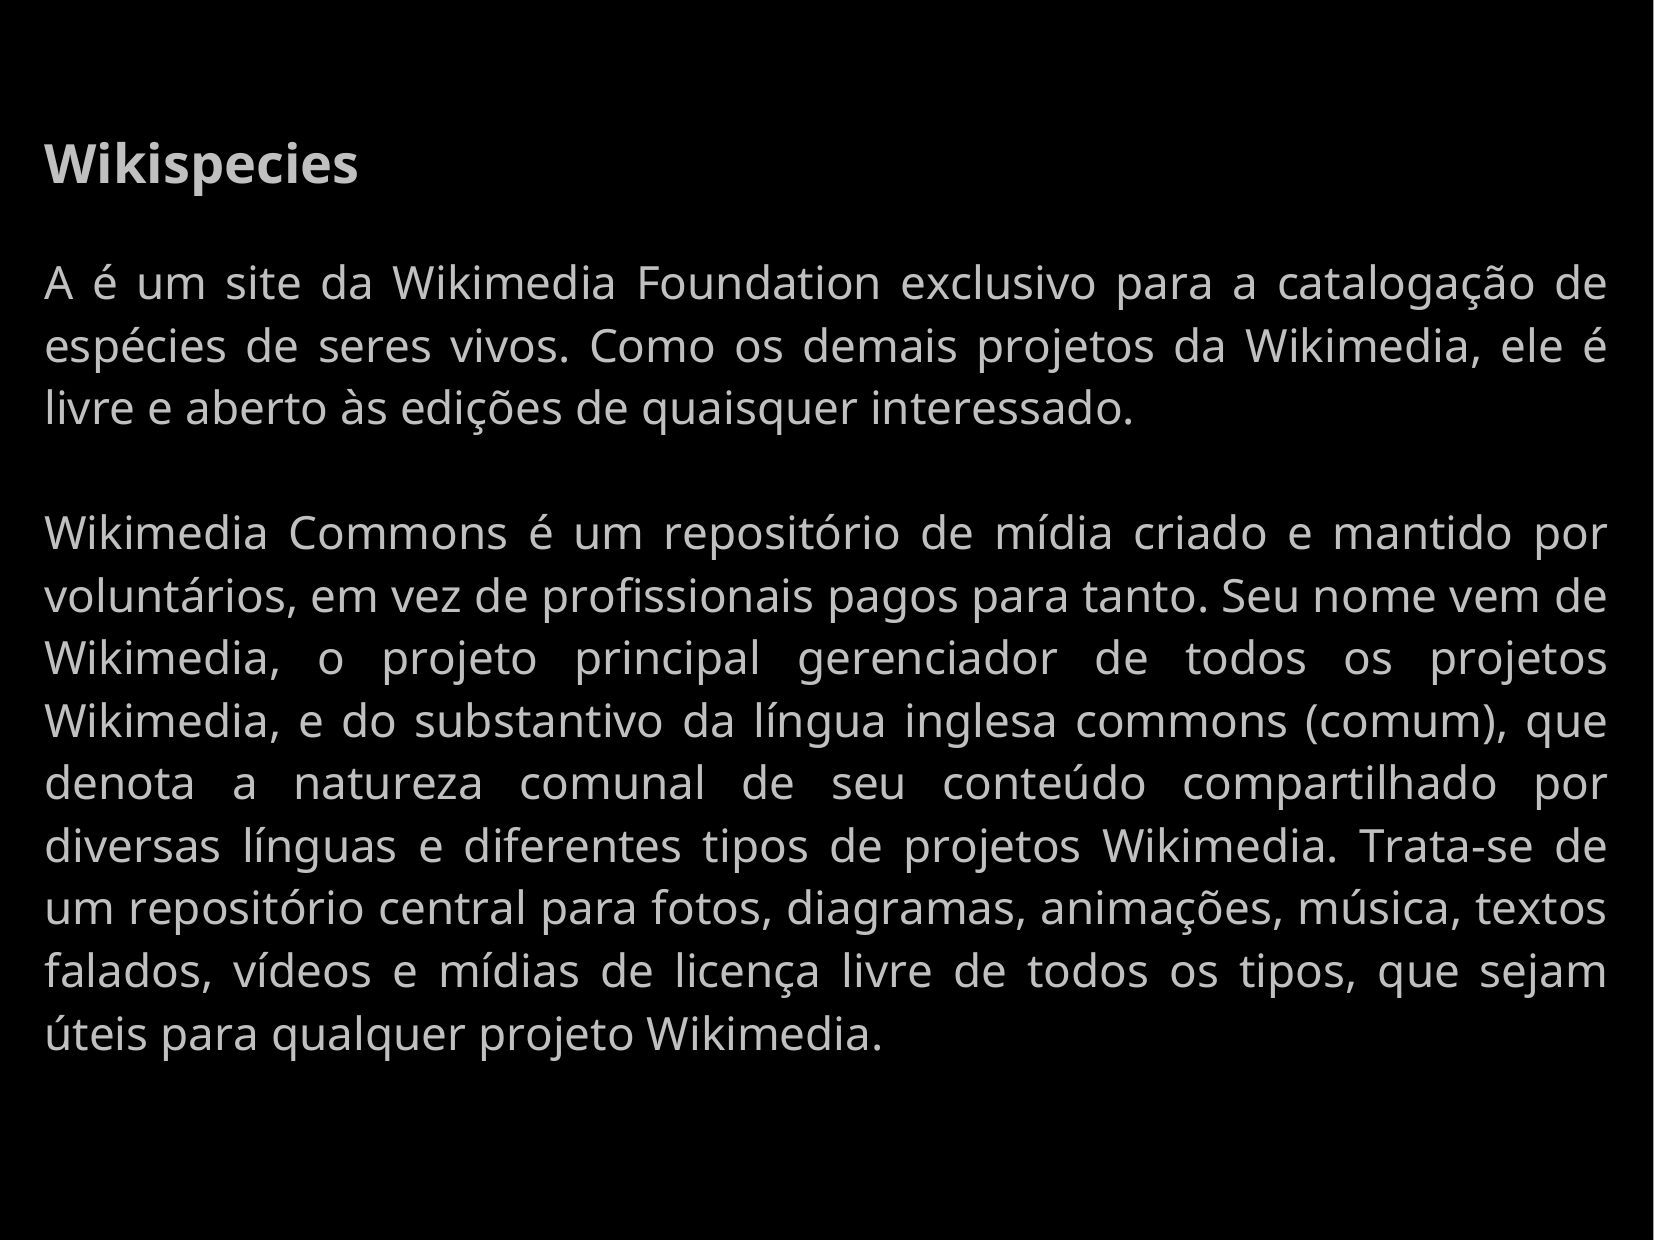

Wikispecies
A é um site da Wikimedia Foundation exclusivo para a catalogação de espécies de seres vivos. Como os demais projetos da Wikimedia, ele é livre e aberto às edições de quaisquer interessado.
Wikimedia Commons é um repositório de mídia criado e mantido por voluntários, em vez de profissionais pagos para tanto. Seu nome vem de Wikimedia, o projeto principal gerenciador de todos os projetos Wikimedia, e do substantivo da língua inglesa commons (comum), que denota a natureza comunal de seu conteúdo compartilhado por diversas línguas e diferentes tipos de projetos Wikimedia. Trata-se de um repositório central para fotos, diagramas, animações, música, textos falados, vídeos e mídias de licença livre de todos os tipos, que sejam úteis para qualquer projeto Wikimedia.